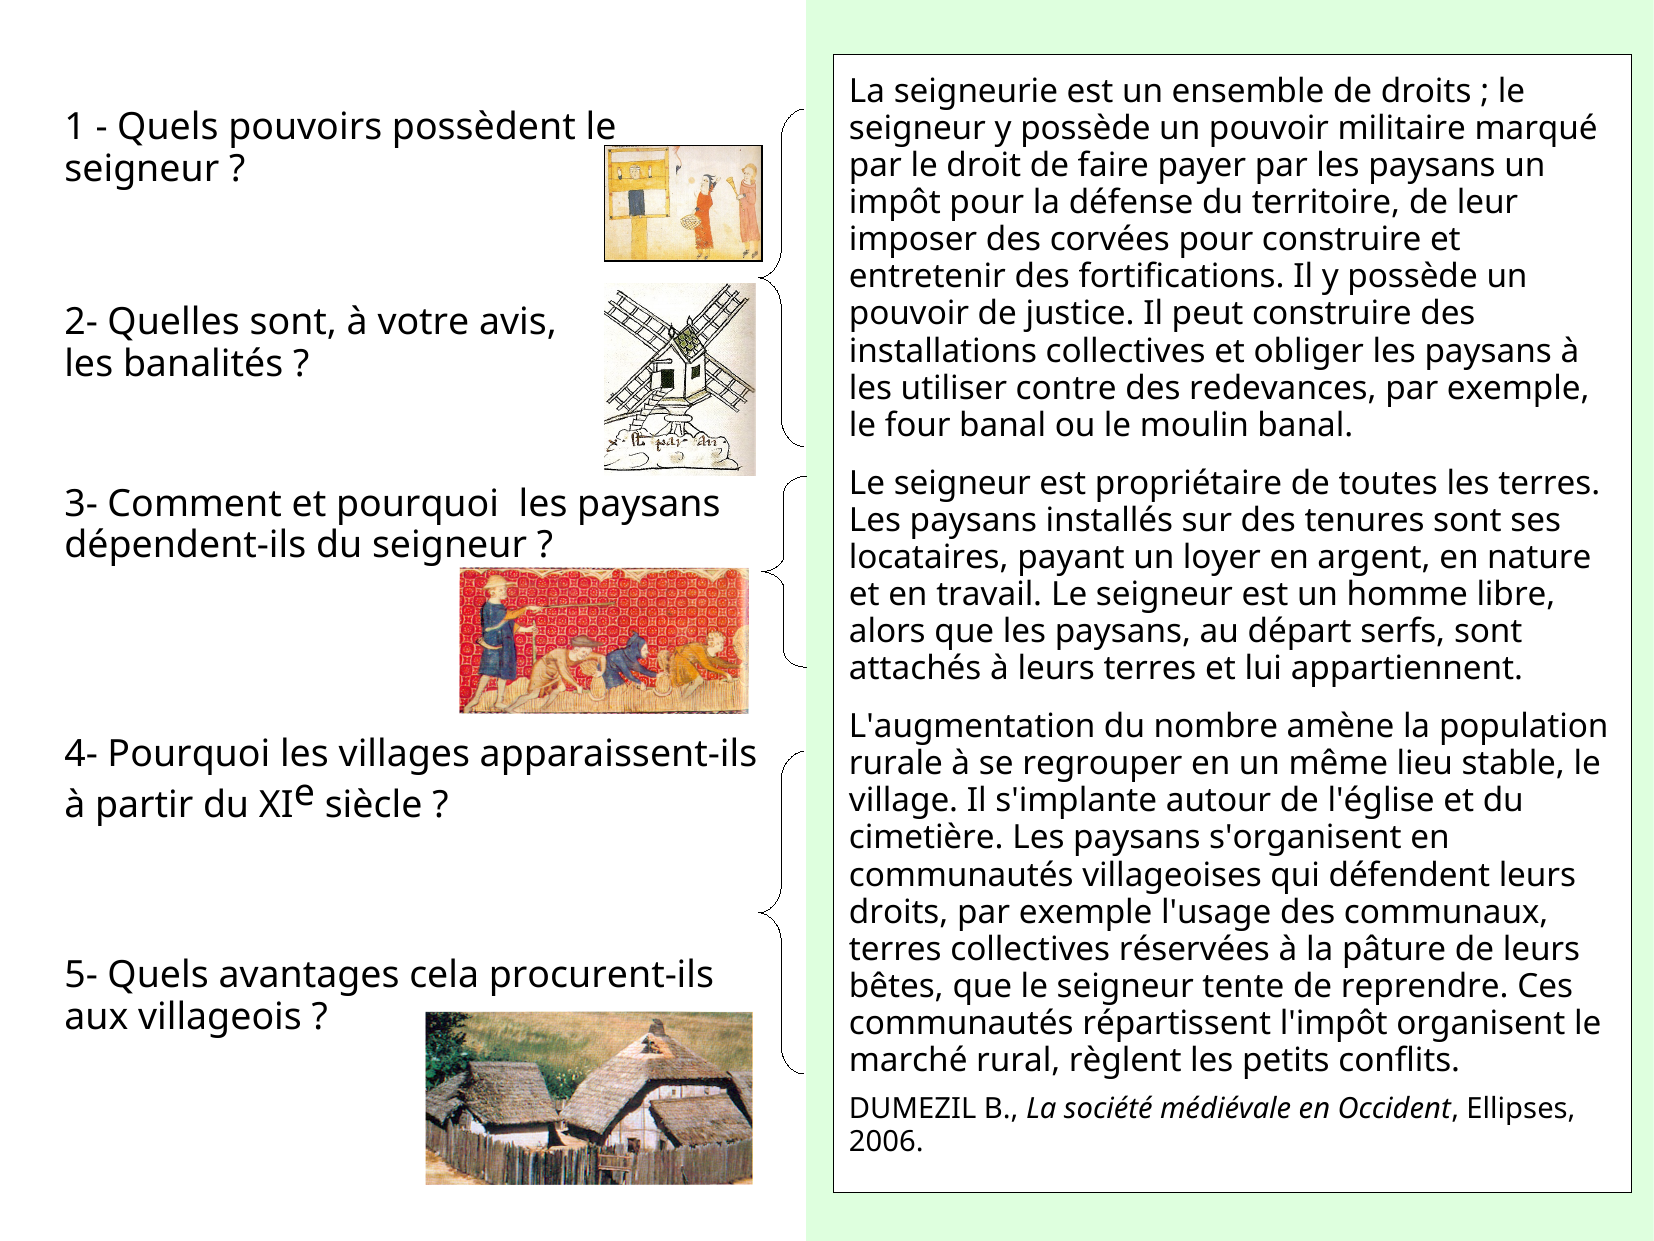

1 - Quels pouvoirs possèdent le seigneur ?
2- Quelles sont, à votre avis,
les banalités ?
3- Comment et pourquoi  les paysans dépendent-ils du seigneur ?
4- Pourquoi les villages apparaissent-ils
à partir du XIe siècle ?
5- Quels avantages cela procurent-ils aux villageois ?
La seigneurie est un ensemble de droits ; le seigneur y possède un pouvoir militaire marqué par le droit de faire payer par les paysans un impôt pour la défense du territoire, de leur imposer des corvées pour construire et entretenir des fortifications. Il y possède un pouvoir de justice. Il peut construire des installations collectives et obliger les paysans à les utiliser contre des redevances, par exemple, le four banal ou le moulin banal.
Le seigneur est propriétaire de toutes les terres. Les paysans installés sur des tenures sont ses locataires, payant un loyer en argent, en nature et en travail. Le seigneur est un homme libre, alors que les paysans, au départ serfs, sont attachés à leurs terres et lui appartiennent.
L'augmentation du nombre amène la population rurale à se regrouper en un même lieu stable, le village. Il s'implante autour de l'église et du cimetière. Les paysans s'organisent en communautés villageoises qui défendent leurs droits, par exemple l'usage des communaux, terres collectives réservées à la pâture de leurs bêtes, que le seigneur tente de reprendre. Ces communautés répartissent l'impôt organisent le marché rural, règlent les petits conflits.
DUMEZIL B., La société médiévale en Occident, Ellipses, 2006.